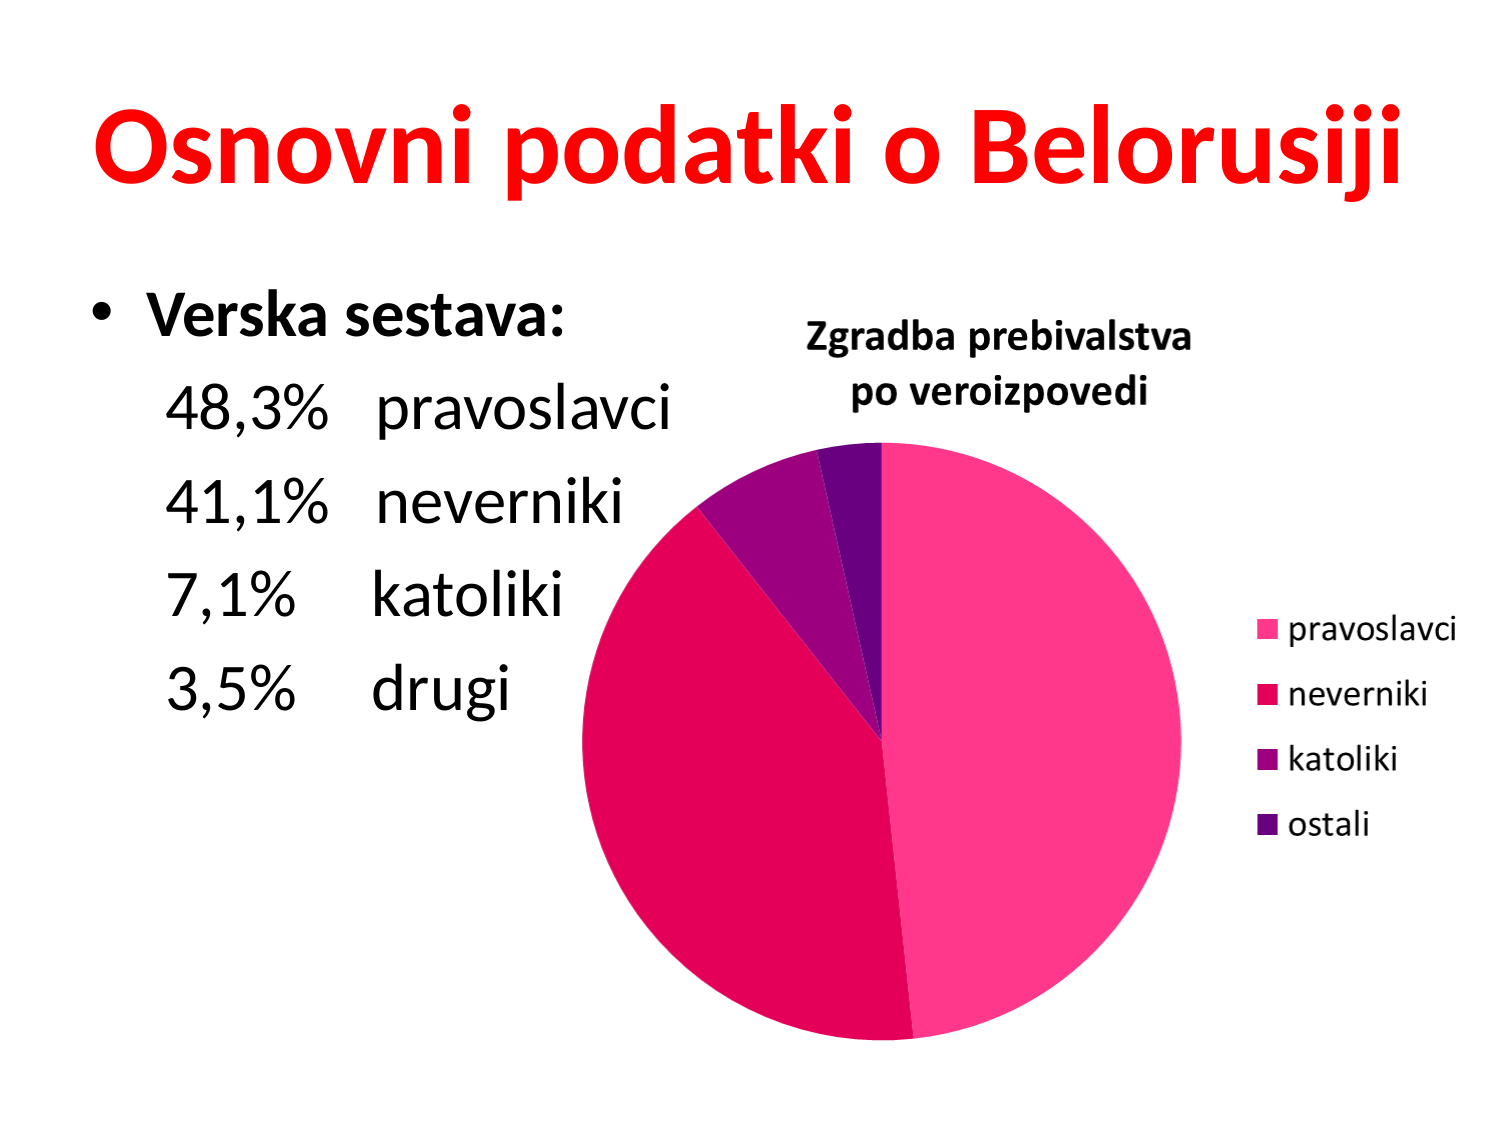

# Osnovni podatki o Belorusiji
Verska sestava:
48,3% pravoslavci
41,1% neverniki
7,1% katoliki
3,5% drugi